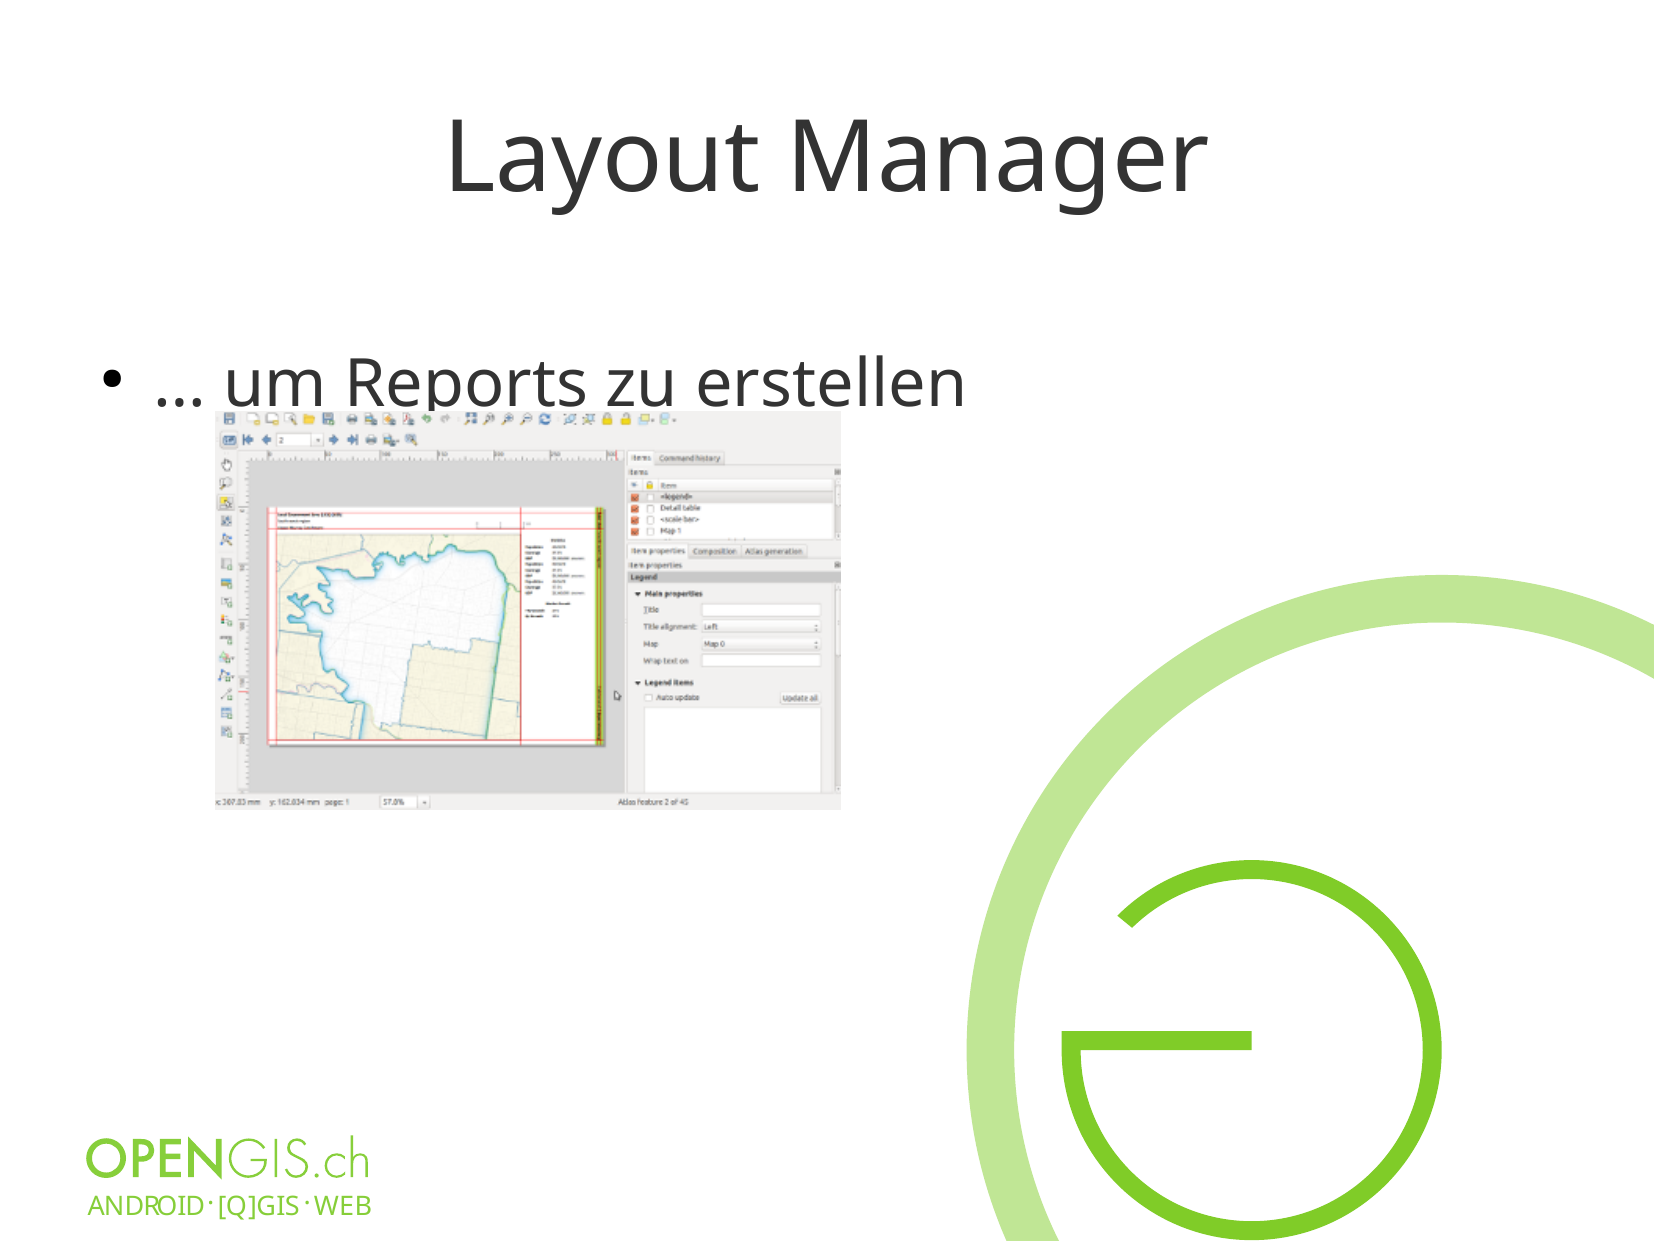

# Layout Manager
… um Reports zu erstellen